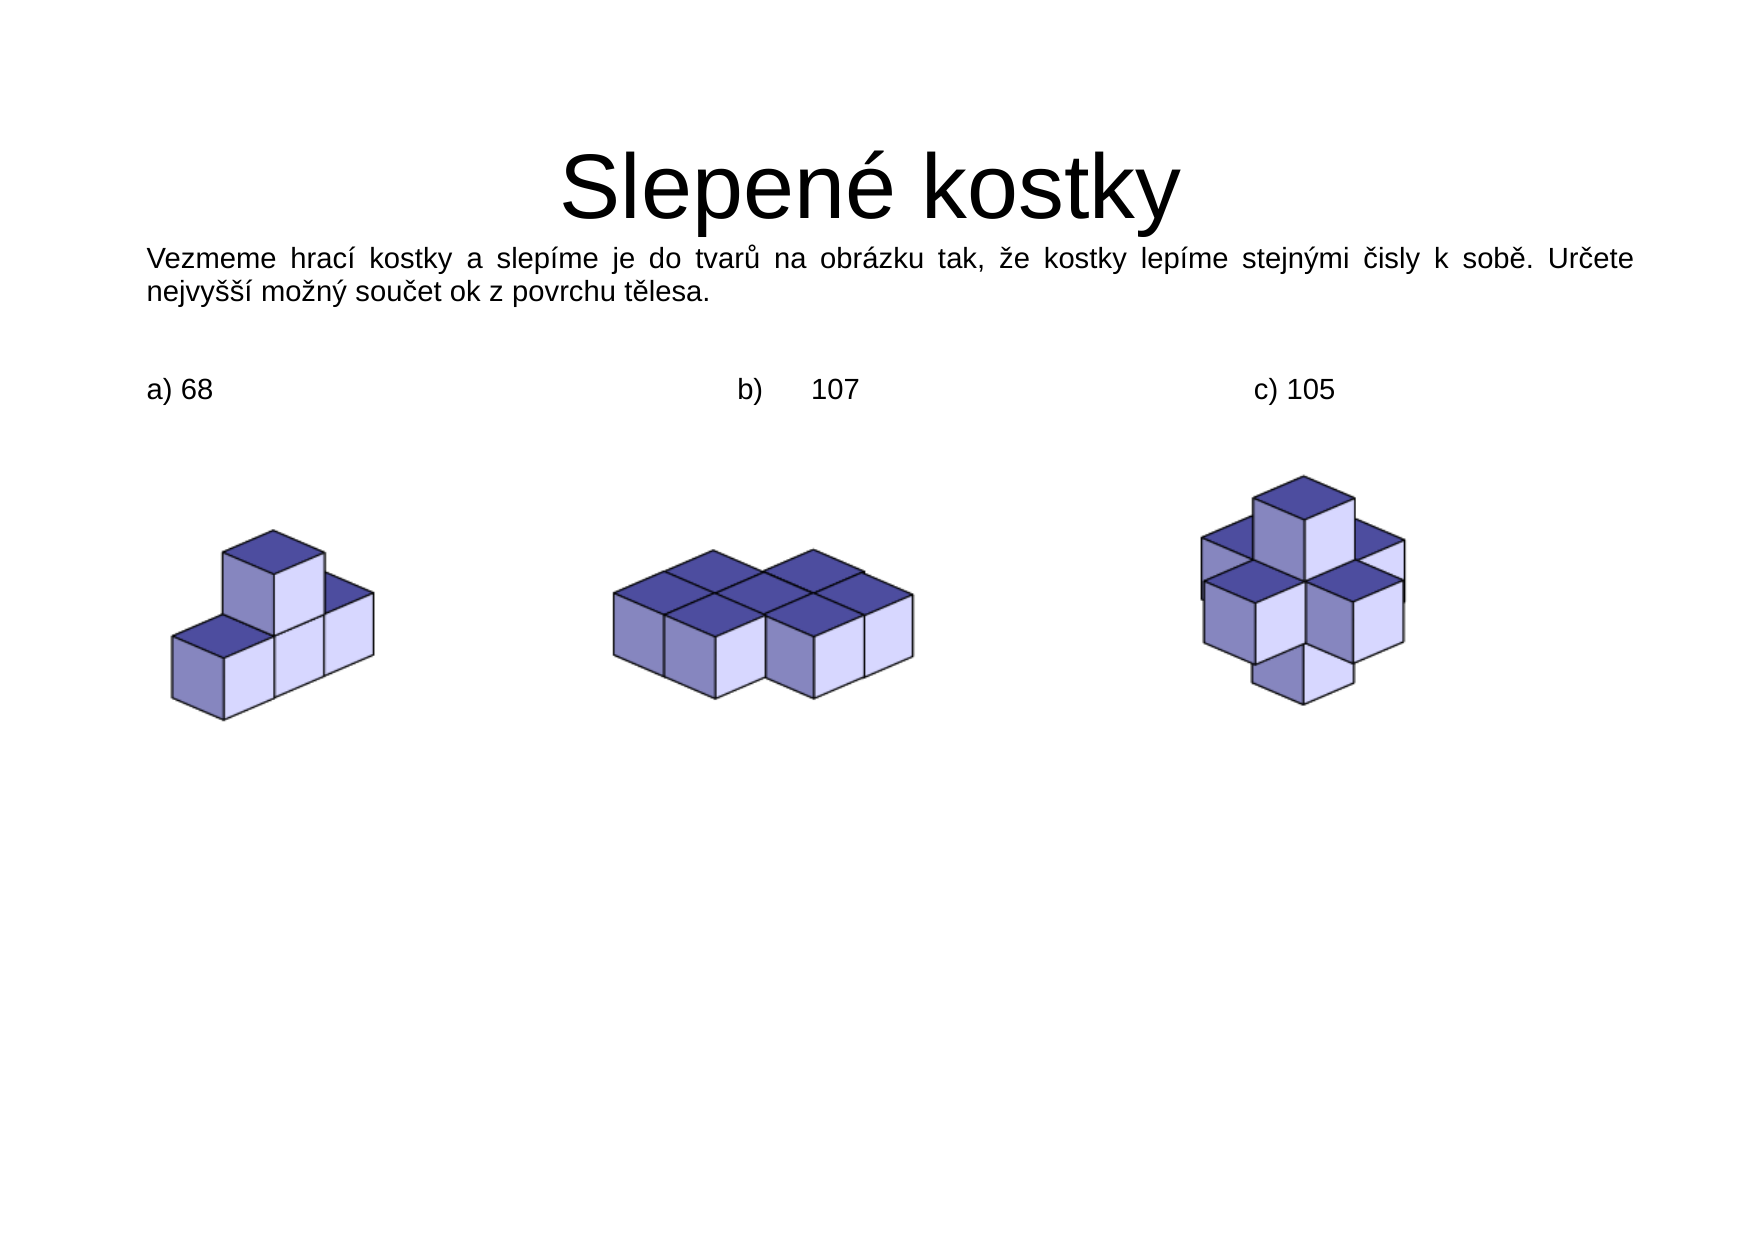

# Slepené kostky
Vezmeme hrací kostky a slepíme je do tvarů na obrázku tak, že kostky lepíme stejnými čisly k sobě. Určete nejvyšší možný součet ok z povrchu tělesa.
a) 68								b) 	107						c) 105